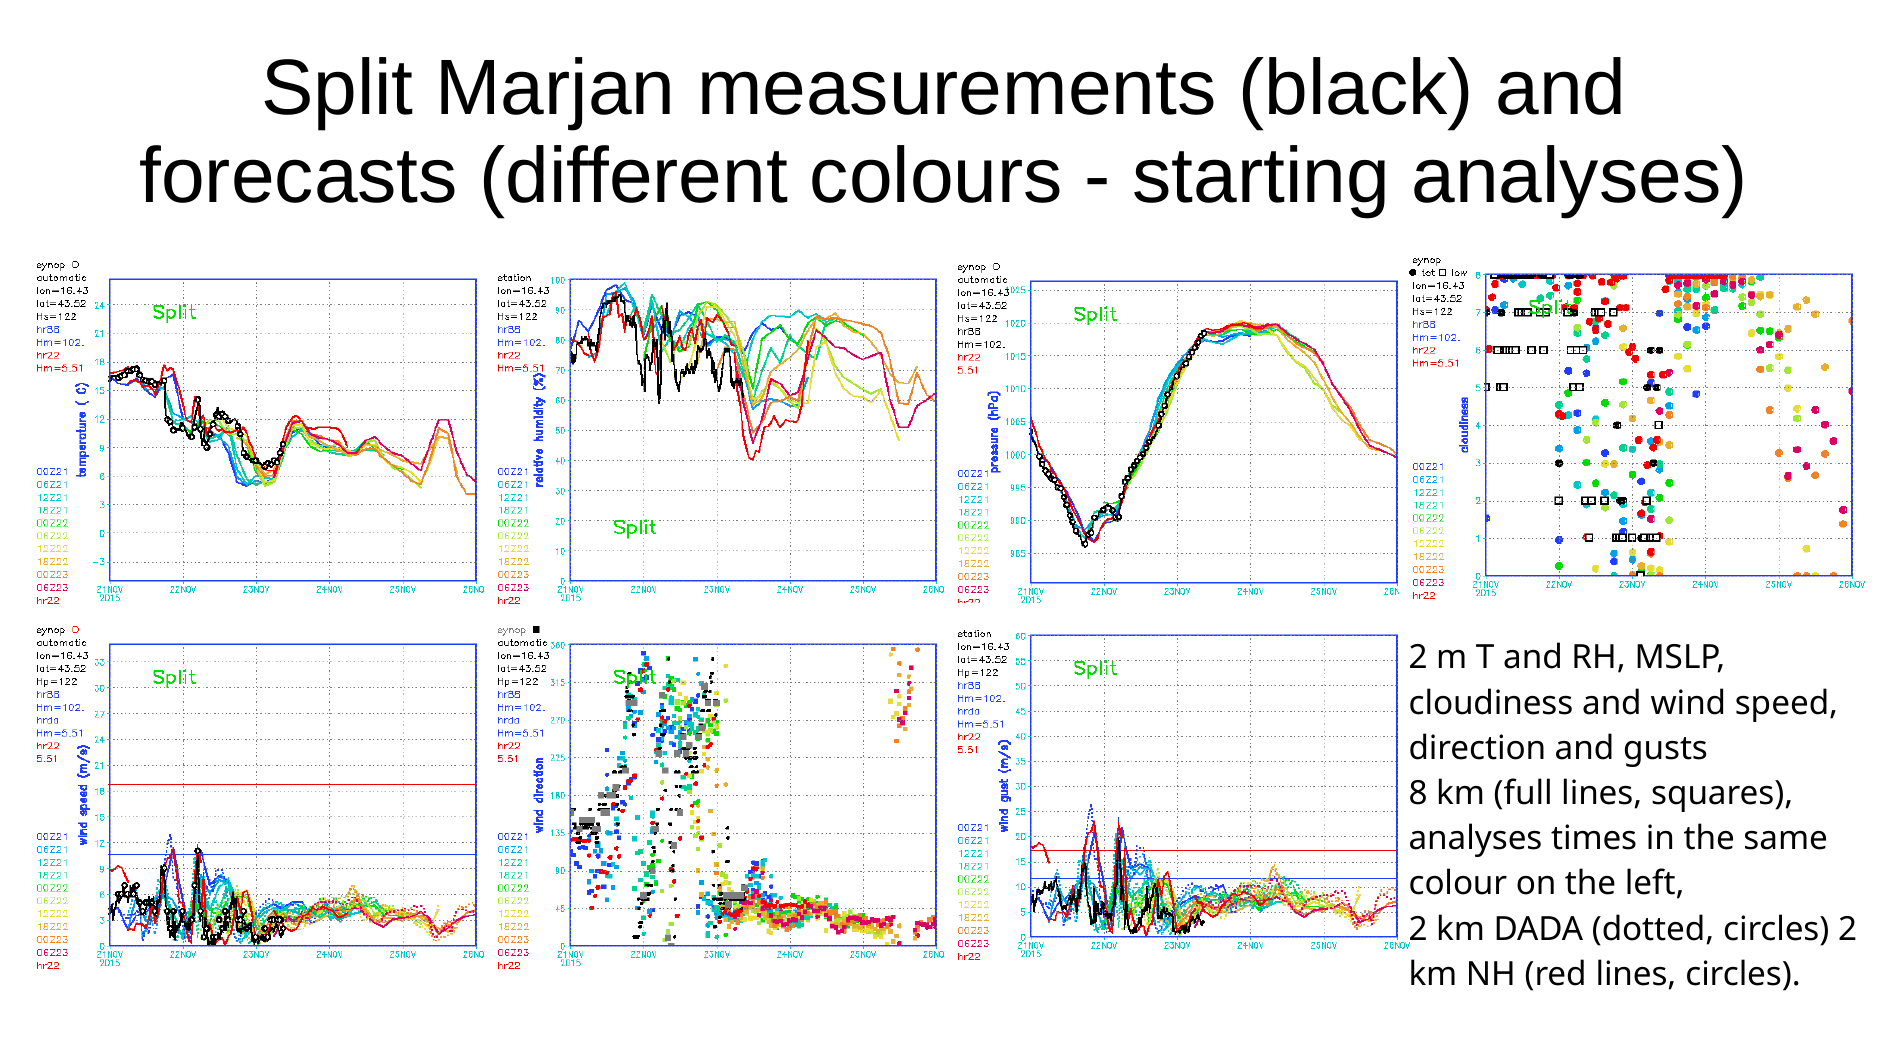

# Split Marjan measurements (black) and forecasts (different colours - starting analyses)
2 m T and RH, MSLP, cloudiness and wind speed, direction and gusts
8 km (full lines, squares), analyses times in the same colour on the left,
2 km DADA (dotted, circles) 2 km NH (red lines, circles).